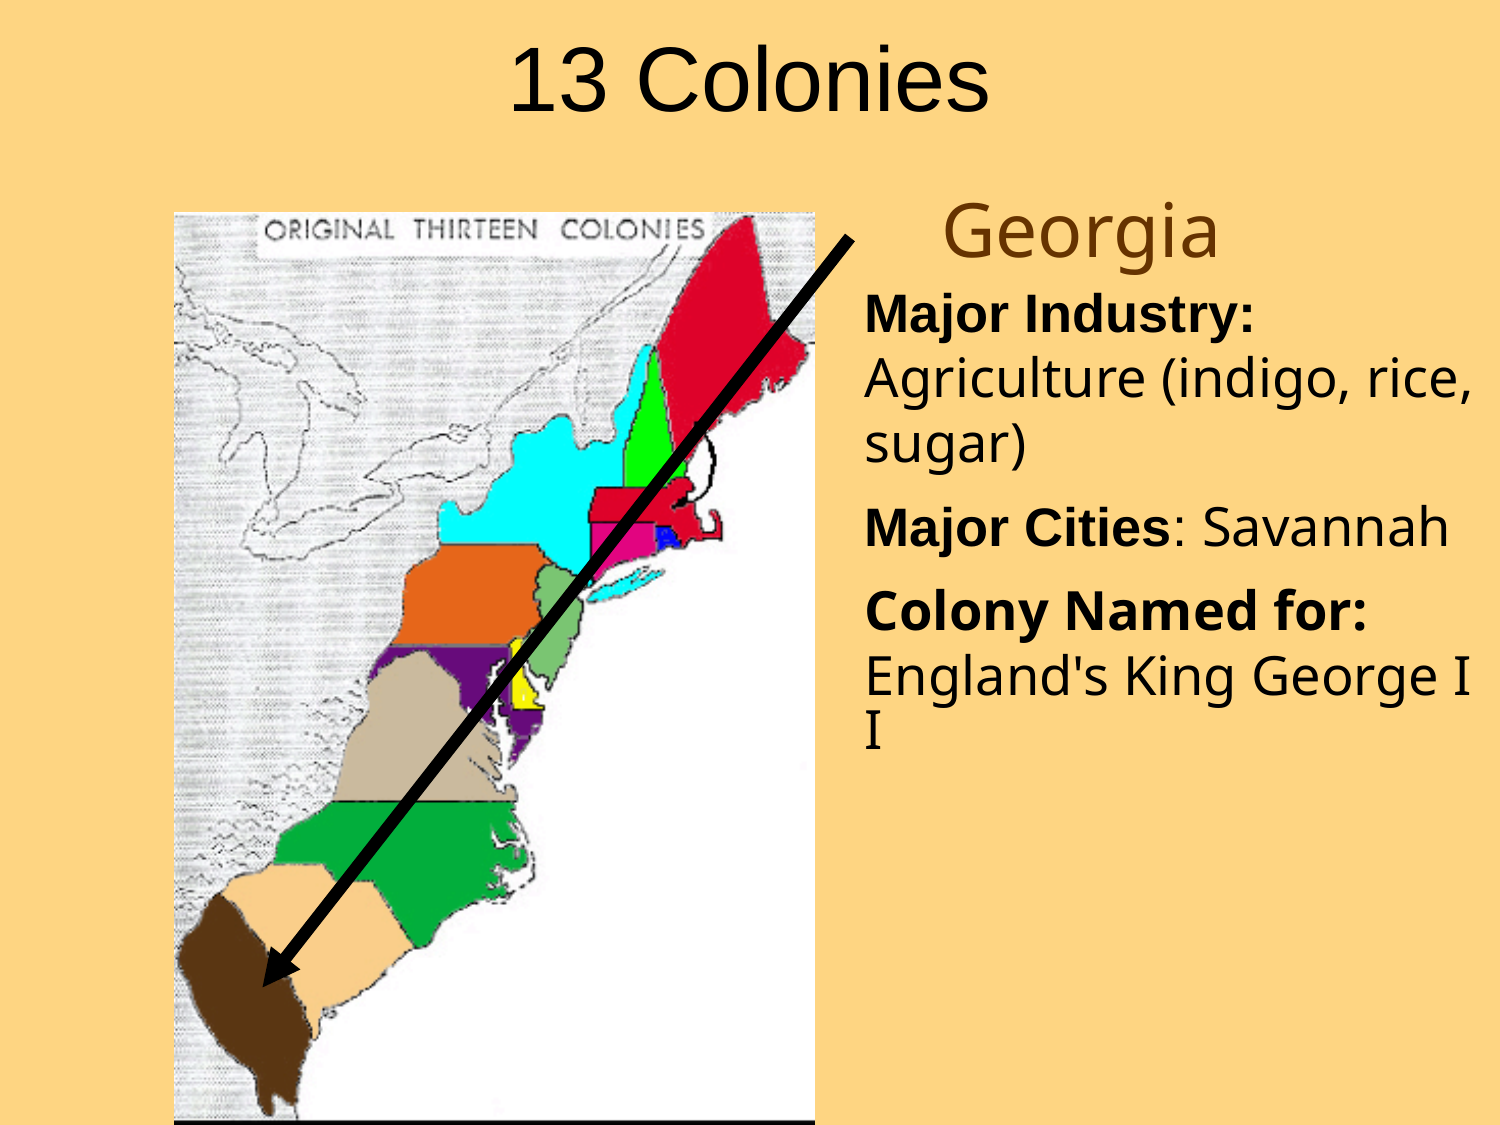

# 13 Colonies
Major Industry: Agriculture (indigo, rice, sugar)
Major Cities: Savannah
Colony Named for: England's King George II
Georgia